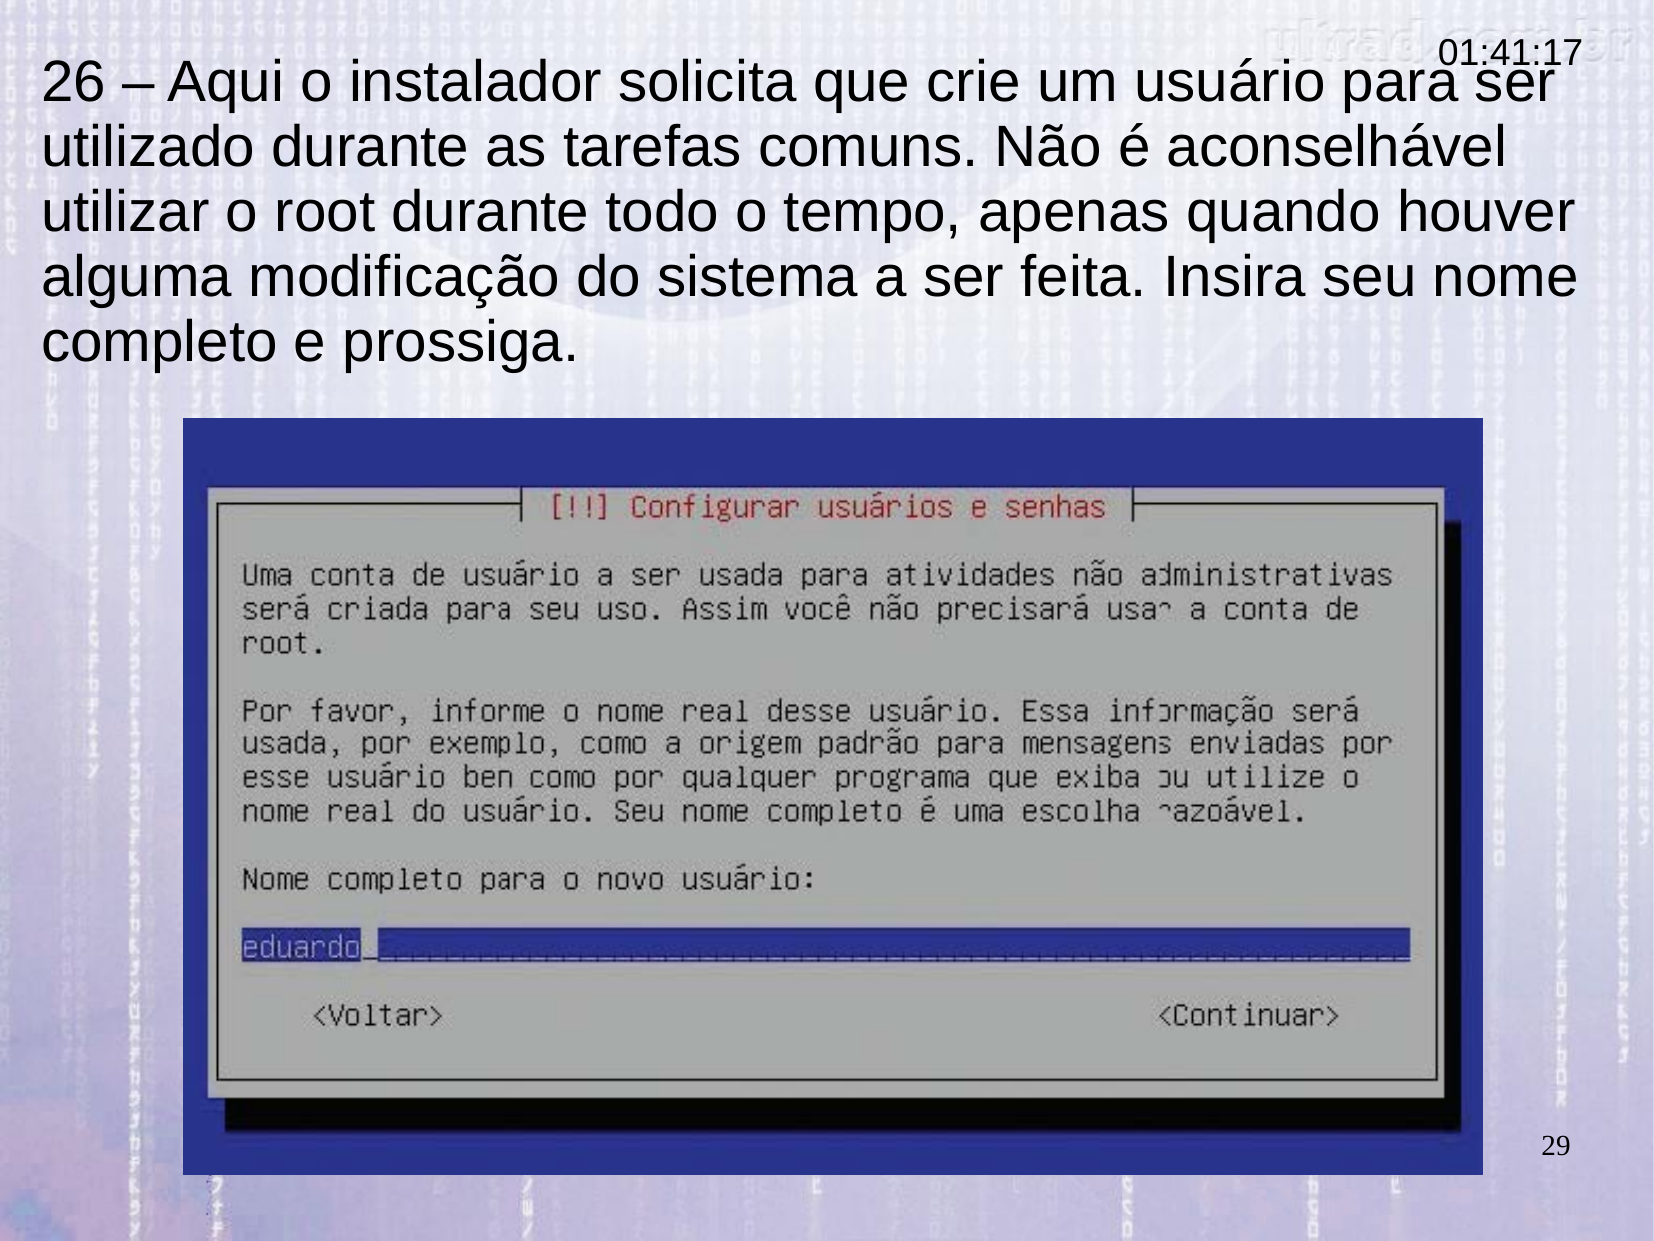

02:59:56
26 – Aqui o instalador solicita que crie um usuário para ser utilizado durante as tarefas comuns. Não é aconselhável utilizar o root durante todo o tempo, apenas quando houver alguma modificação do sistema a ser feita. Insira seu nome completo e prossiga.
29